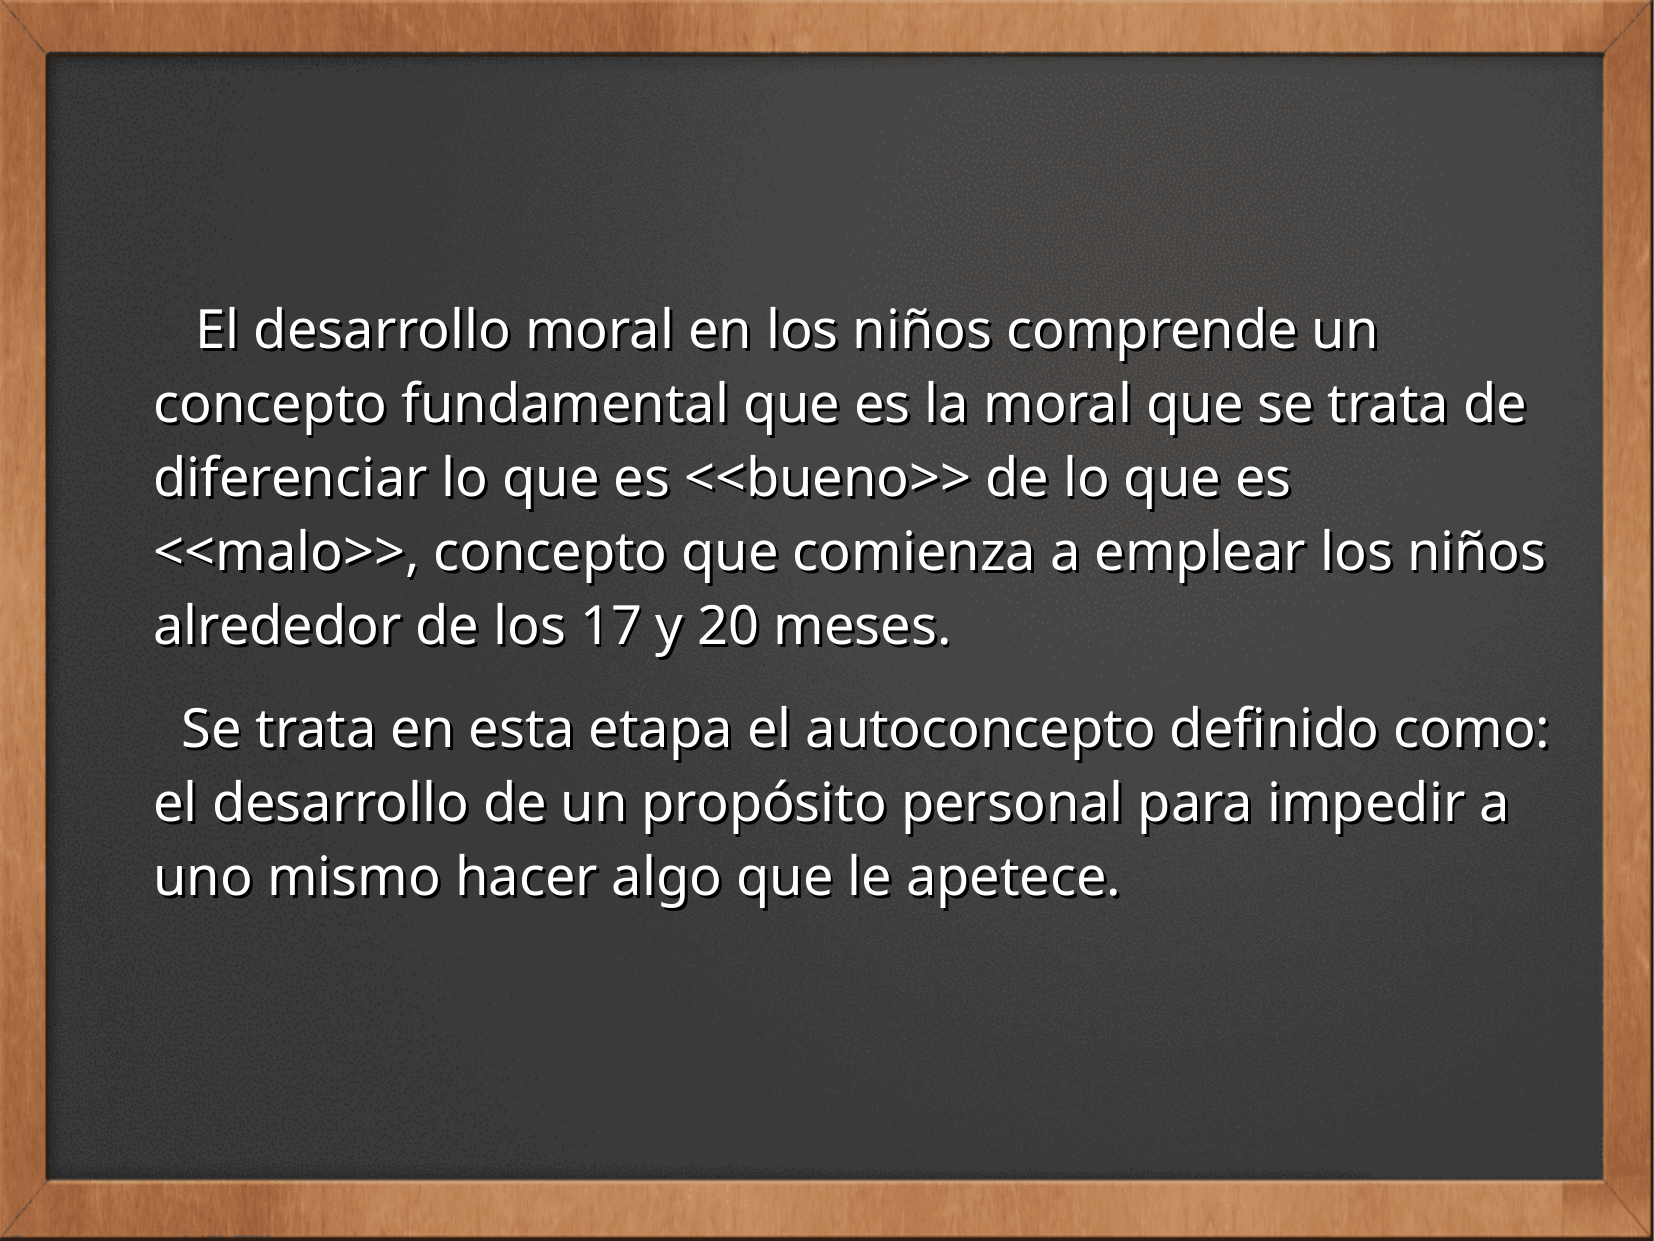

# El desarrollo moral en los niños comprende un concepto fundamental que es la moral que se trata de diferenciar lo que es <<bueno>> de lo que es <<malo>>, concepto que comienza a emplear los niños alrededor de los 17 y 20 meses.
 Se trata en esta etapa el autoconcepto definido como: el desarrollo de un propósito personal para impedir a uno mismo hacer algo que le apetece.